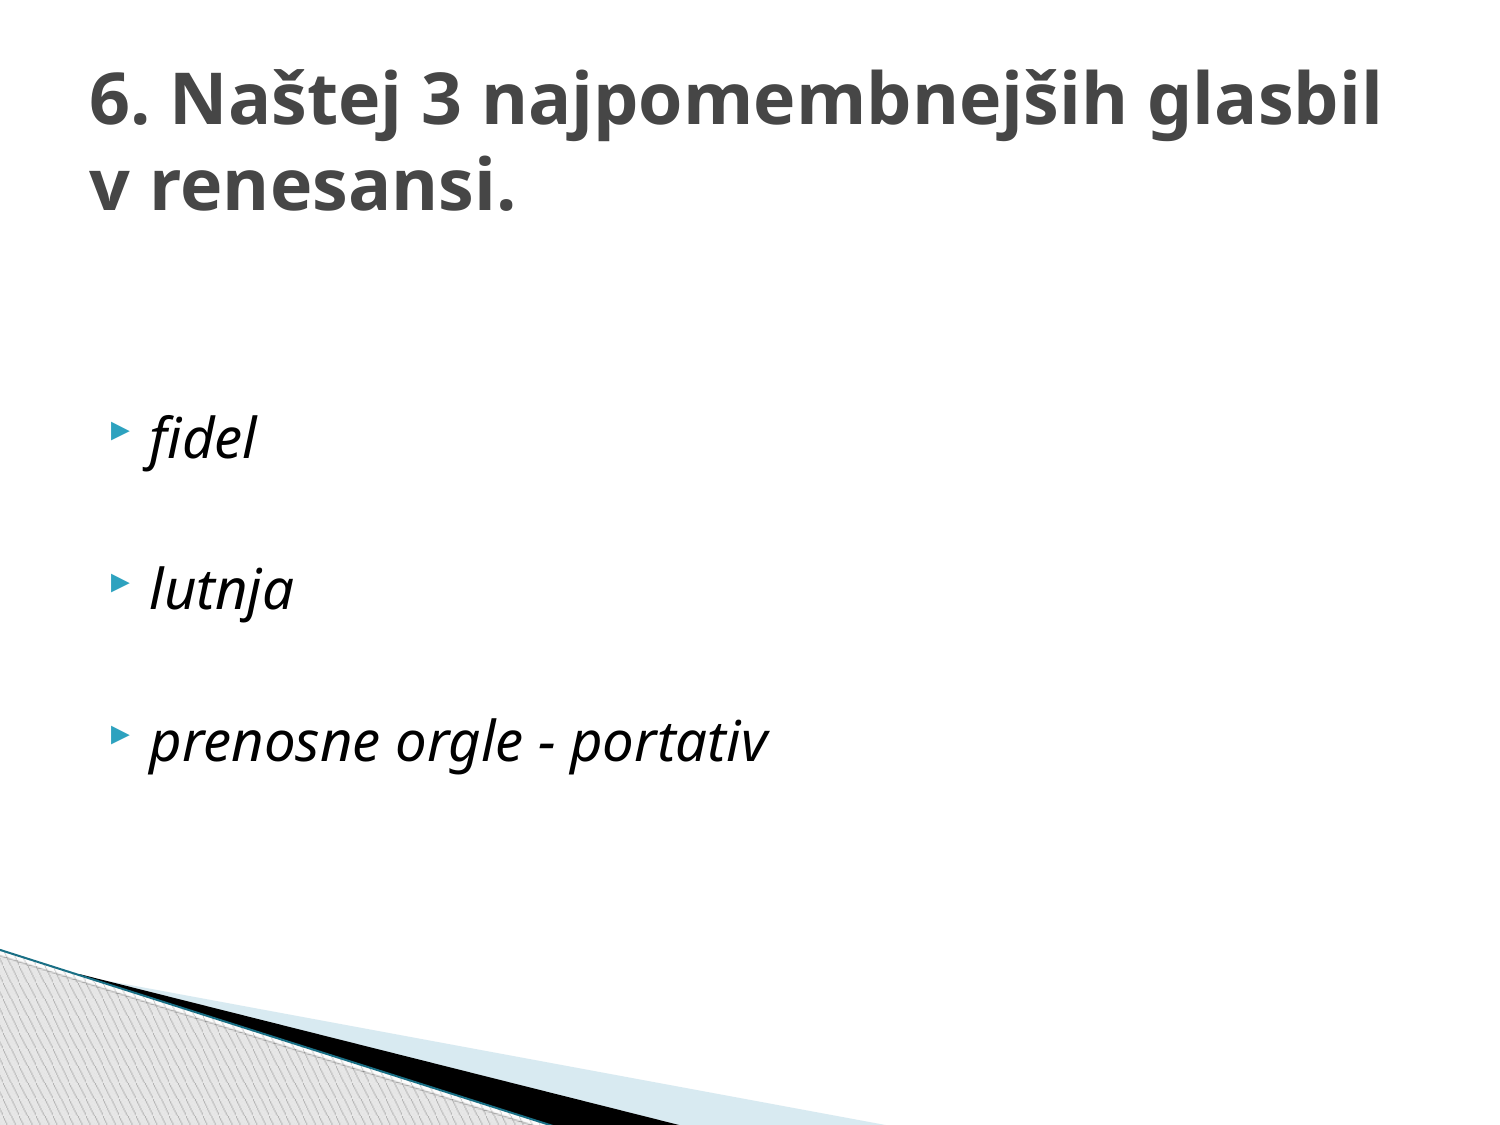

6. Naštej 3 najpomembnejših glasbil v renesansi.
# fidel
lutnja
prenosne orgle - portativ